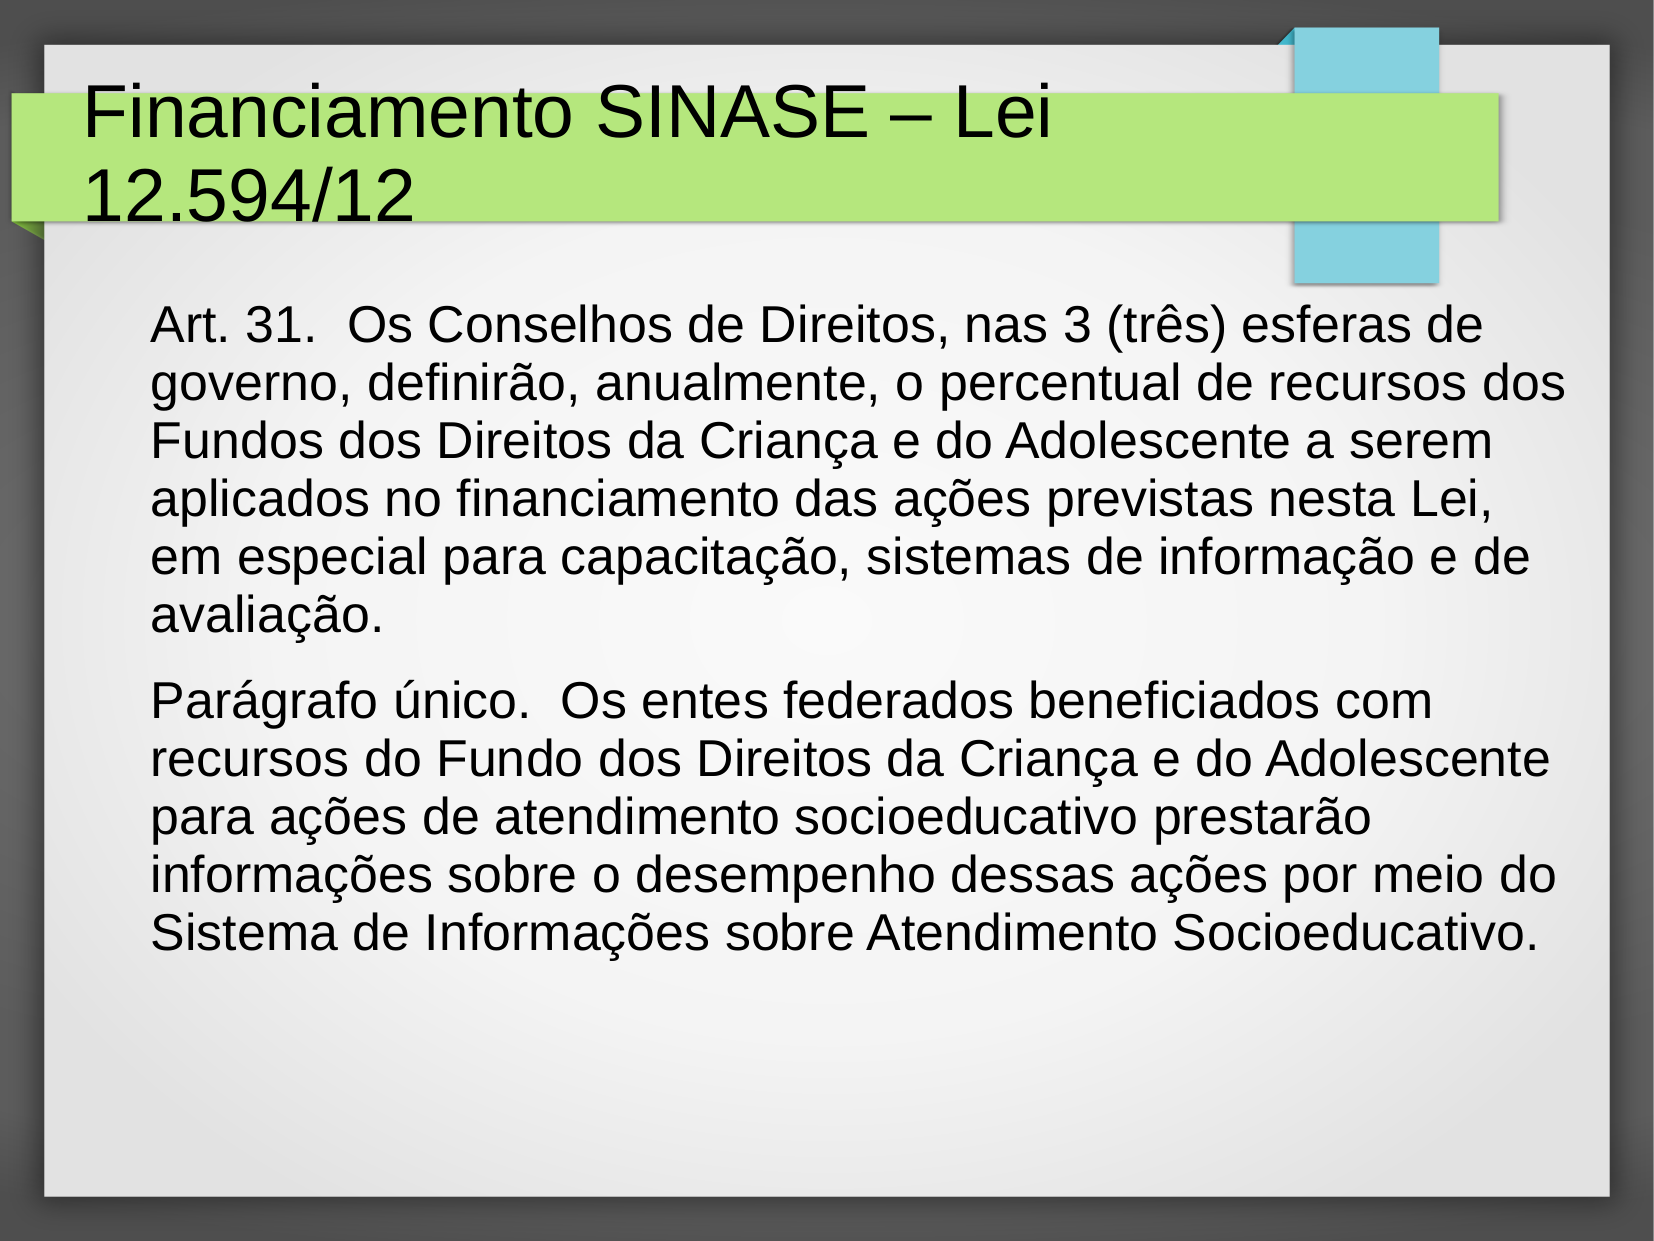

# Financiamento SINASE – Lei 12.594/12
Art. 31. Os Conselhos de Direitos, nas 3 (três) esferas de governo, definirão, anualmente, o percentual de recursos dos Fundos dos Direitos da Criança e do Adolescente a serem aplicados no financiamento das ações previstas nesta Lei, em especial para capacitação, sistemas de informação e de avaliação.
Parágrafo único. Os entes federados beneficiados com recursos do Fundo dos Direitos da Criança e do Adolescente para ações de atendimento socioeducativo prestarão informações sobre o desempenho dessas ações por meio do Sistema de Informações sobre Atendimento Socioeducativo.